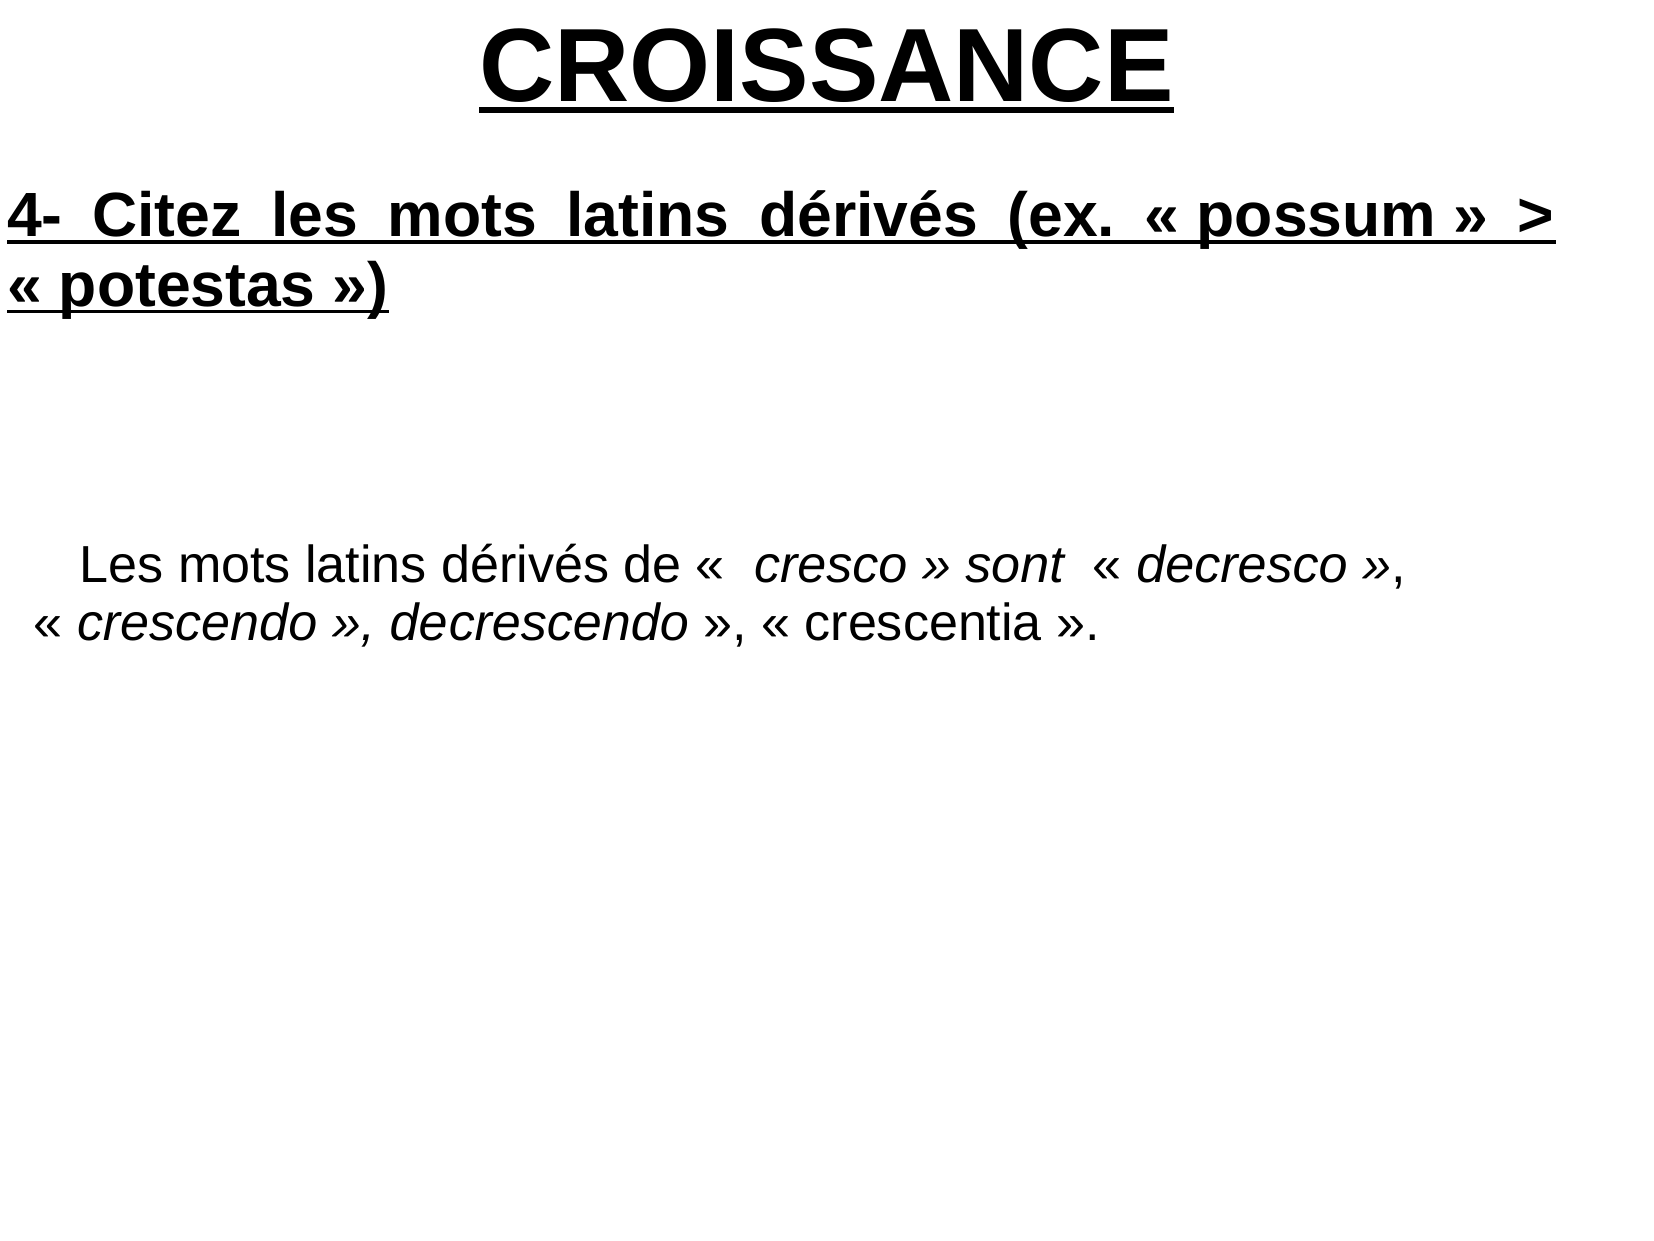

CROISSANCE
4- Citez les mots latins dérivés (ex. « possum » > « potestas »)
		Les mots latins dérivés de «  cresco » sont « decresco », 		  « crescendo », de	crescendo », « crescentia ».